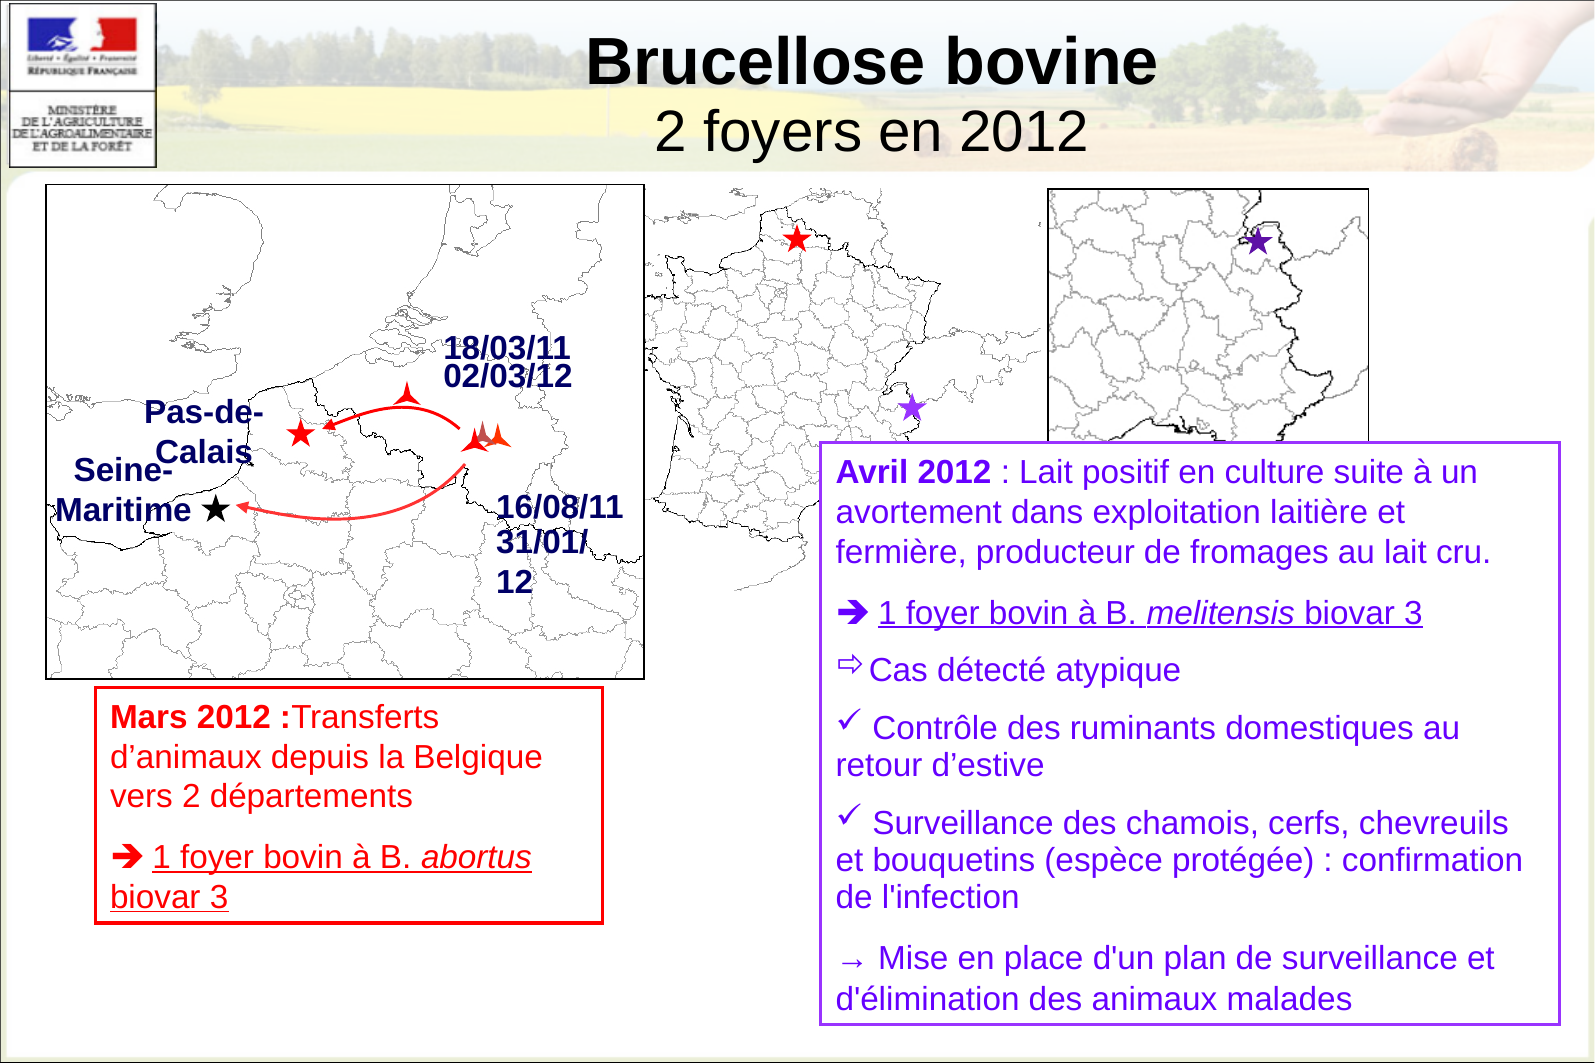

# Brucellose bovine 2 foyers en 2012
18/03/11
02/03/12

Pas-de-Calais




Seine-Maritime

16/08/11
31/01/12
Mars 2012 :Transferts d’animaux depuis la Belgique vers 2 départements
 1 foyer bovin à B. abortus biovar 3



Avril 2012 : Lait positif en culture suite à un avortement dans exploitation laitière et fermière, producteur de fromages au lait cru.
 1 foyer bovin à B. melitensis biovar 3
Cas détecté atypique
 Contrôle des ruminants domestiques au retour d’estive
 Surveillance des chamois, cerfs, chevreuils et bouquetins (espèce protégée) : confirmation de l'infection
→ Mise en place d'un plan de surveillance et d'élimination des animaux malades